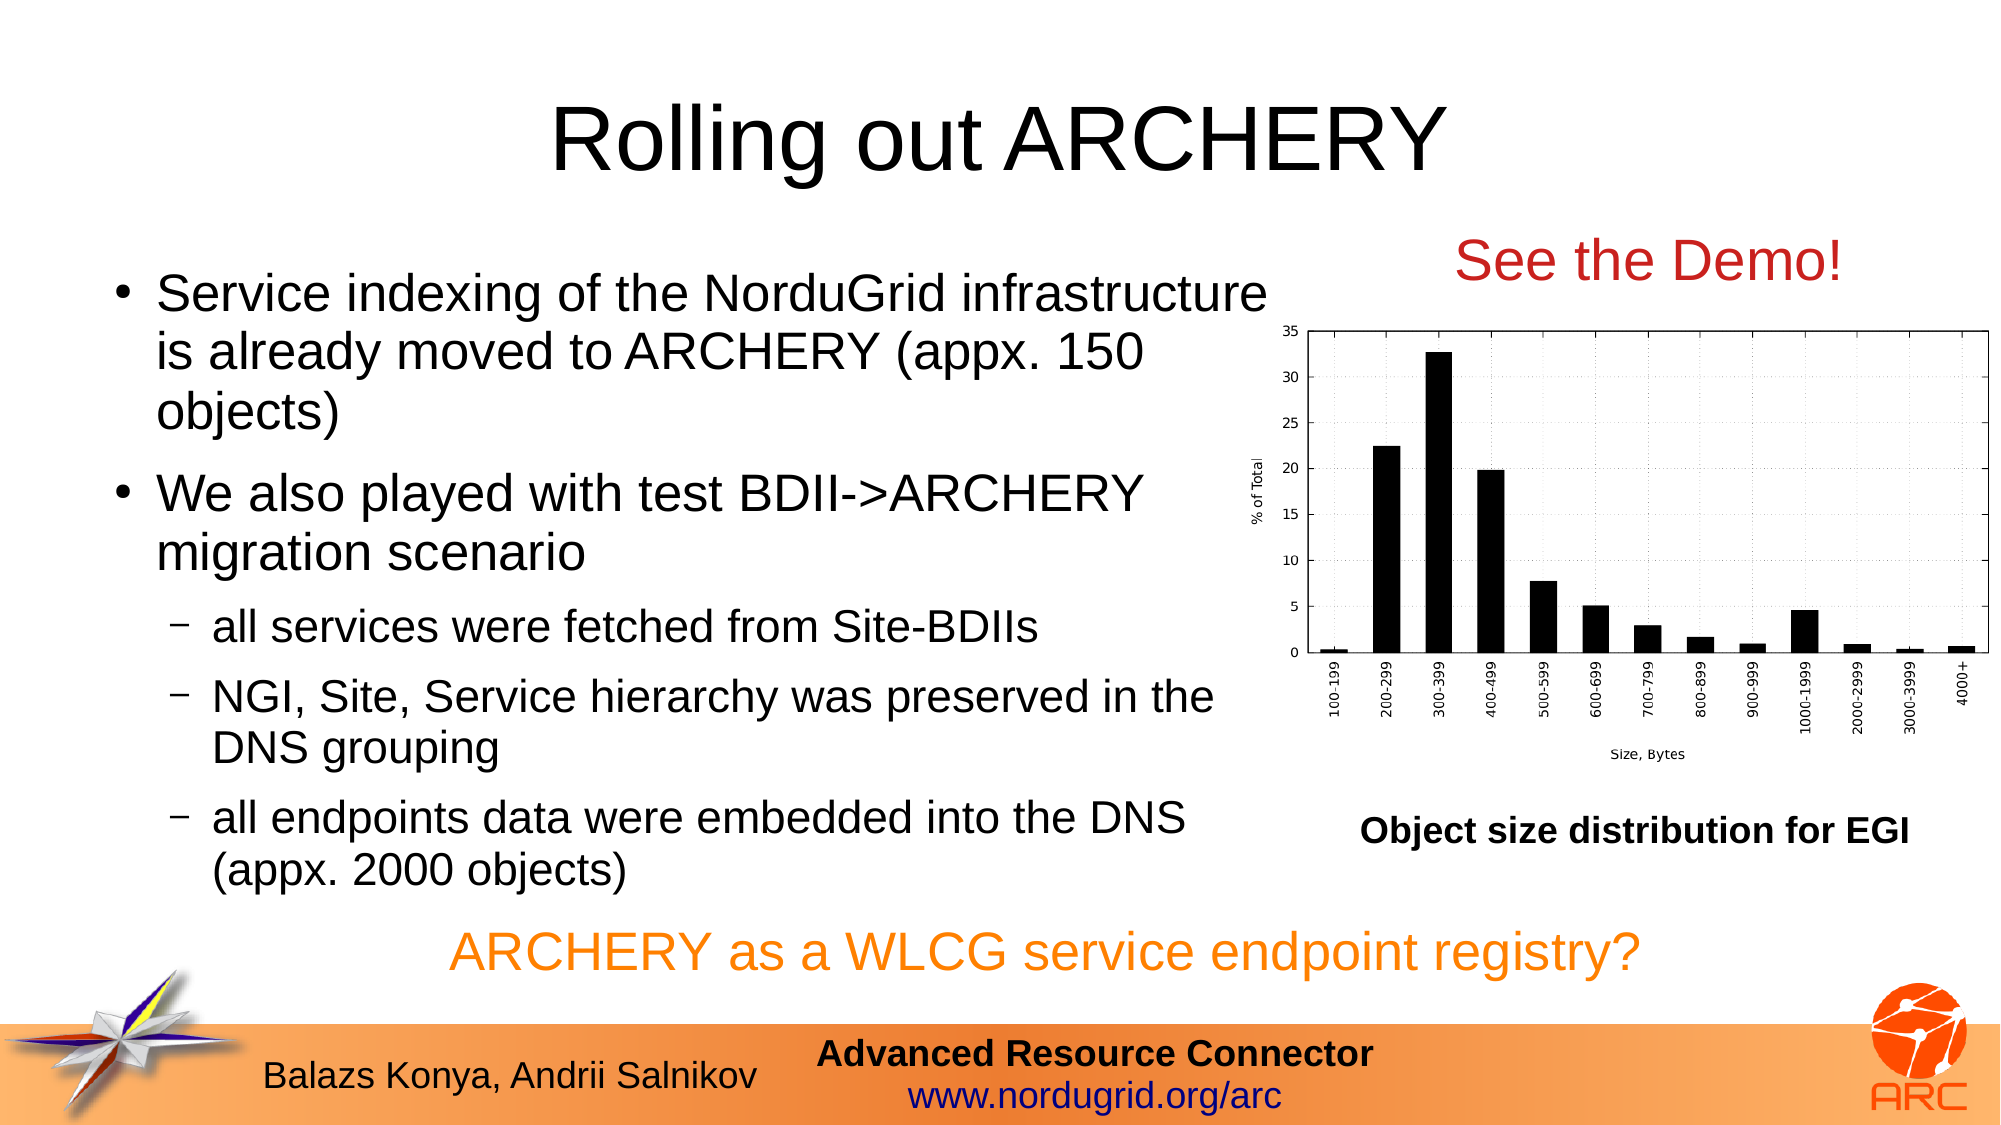

# Rolling out ARCHERY
See the Demo!
Service indexing of the NorduGrid infrastructure is already moved to ARCHERY (appx. 150 objects)
We also played with test BDII->ARCHERY migration scenario
all services were fetched from Site-BDIIs
NGI, Site, Service hierarchy was preserved in the DNS grouping
all endpoints data were embedded into the DNS (appx. 2000 objects)
Object size distribution for EGI
ARCHERY as a WLCG service endpoint registry?
Balazs Konya, Andrii Salnikov